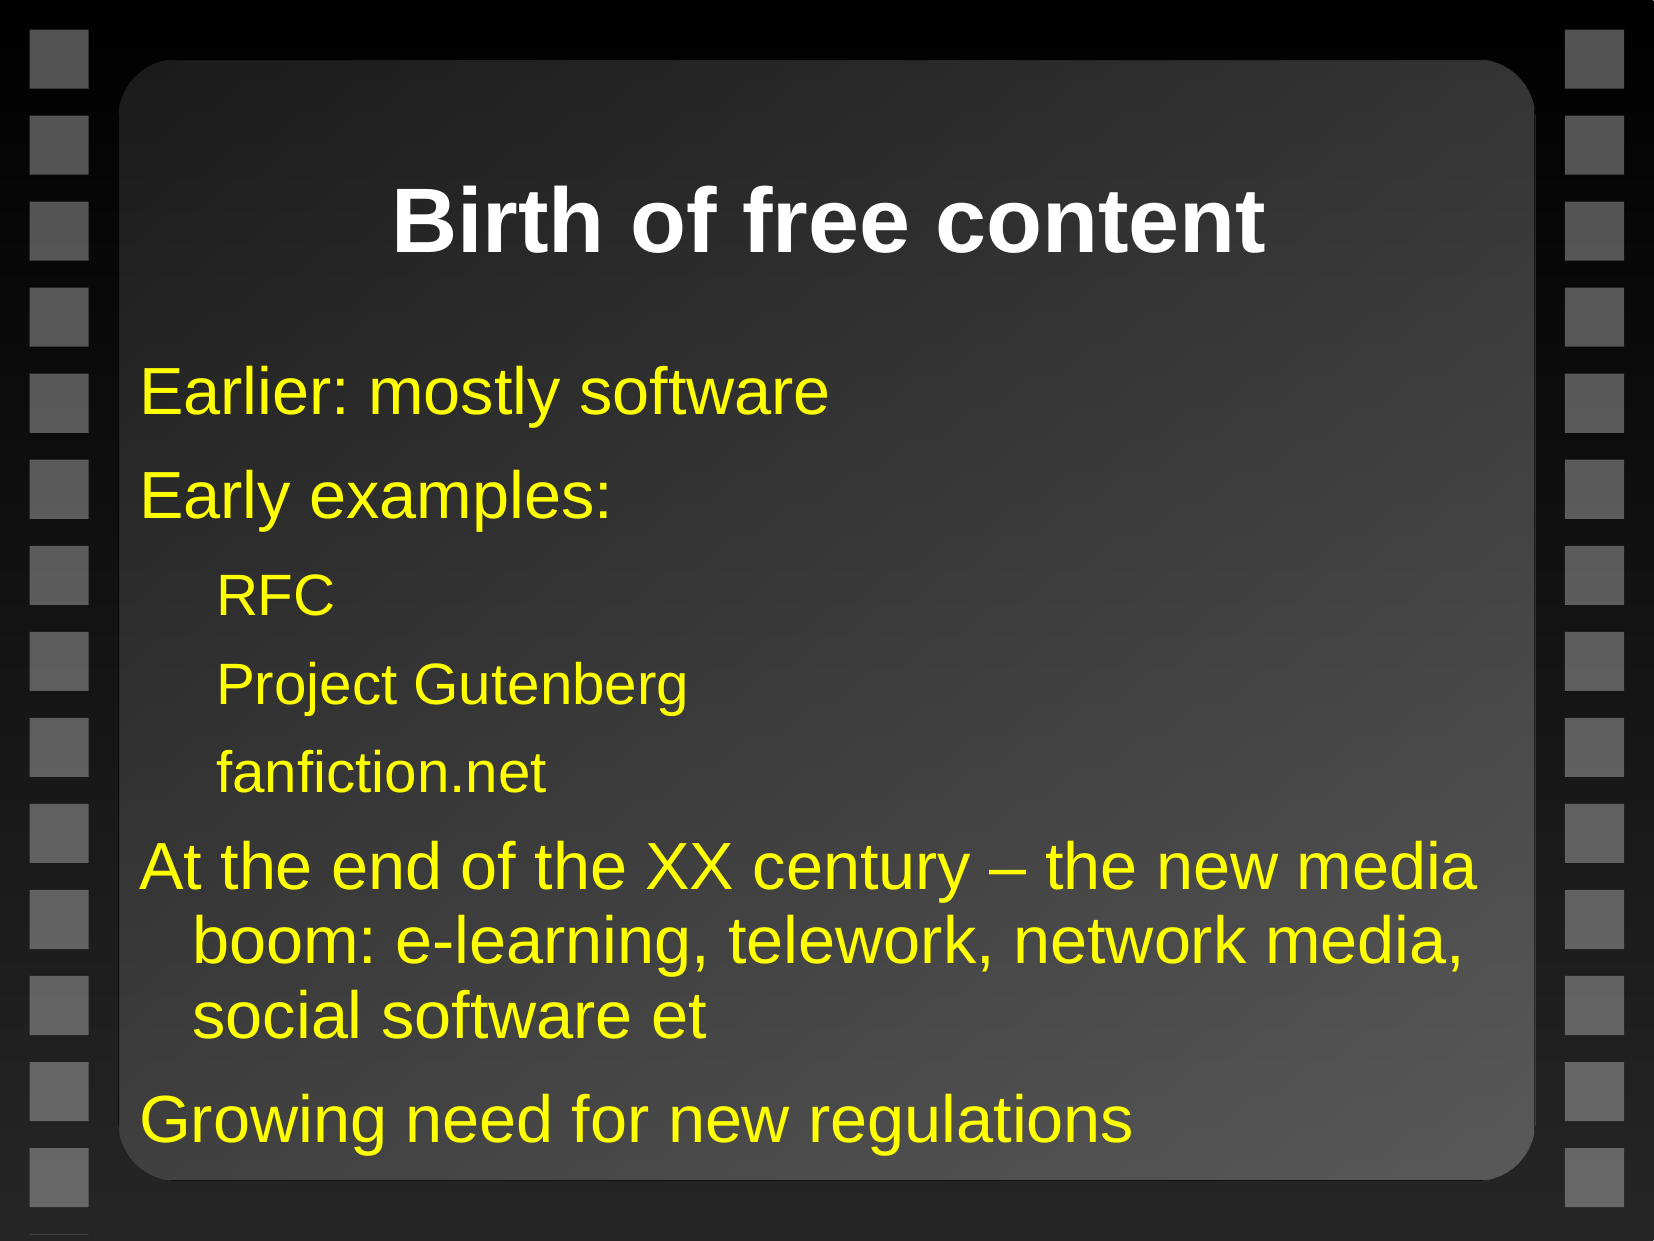

# Birth of free content
Earlier: mostly software
Early examples:
RFC
Project Gutenberg
fanfiction.net
At the end of the XX century – the new media boom: e-learning, telework, network media, social software et
Growing need for new regulations